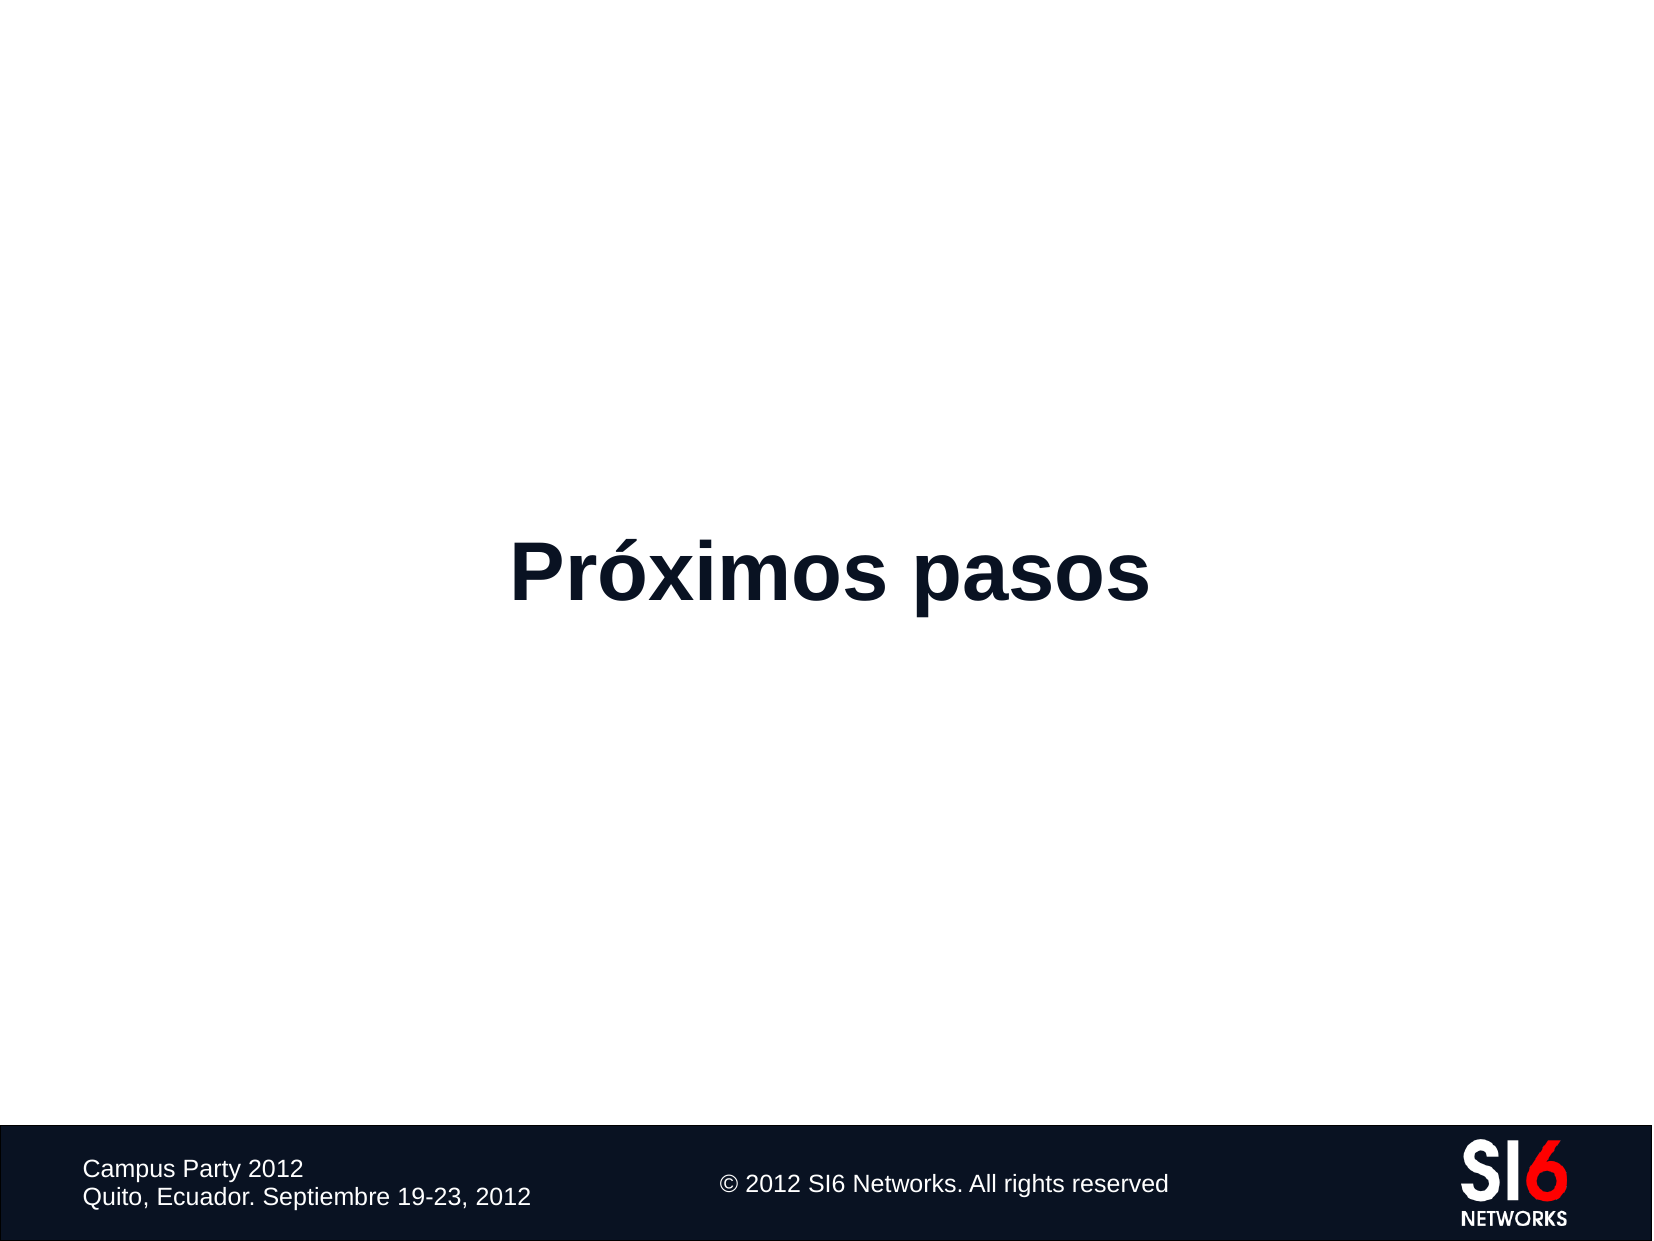

# Próximos pasos
Congreso de Seguridad en Computo 2011
39